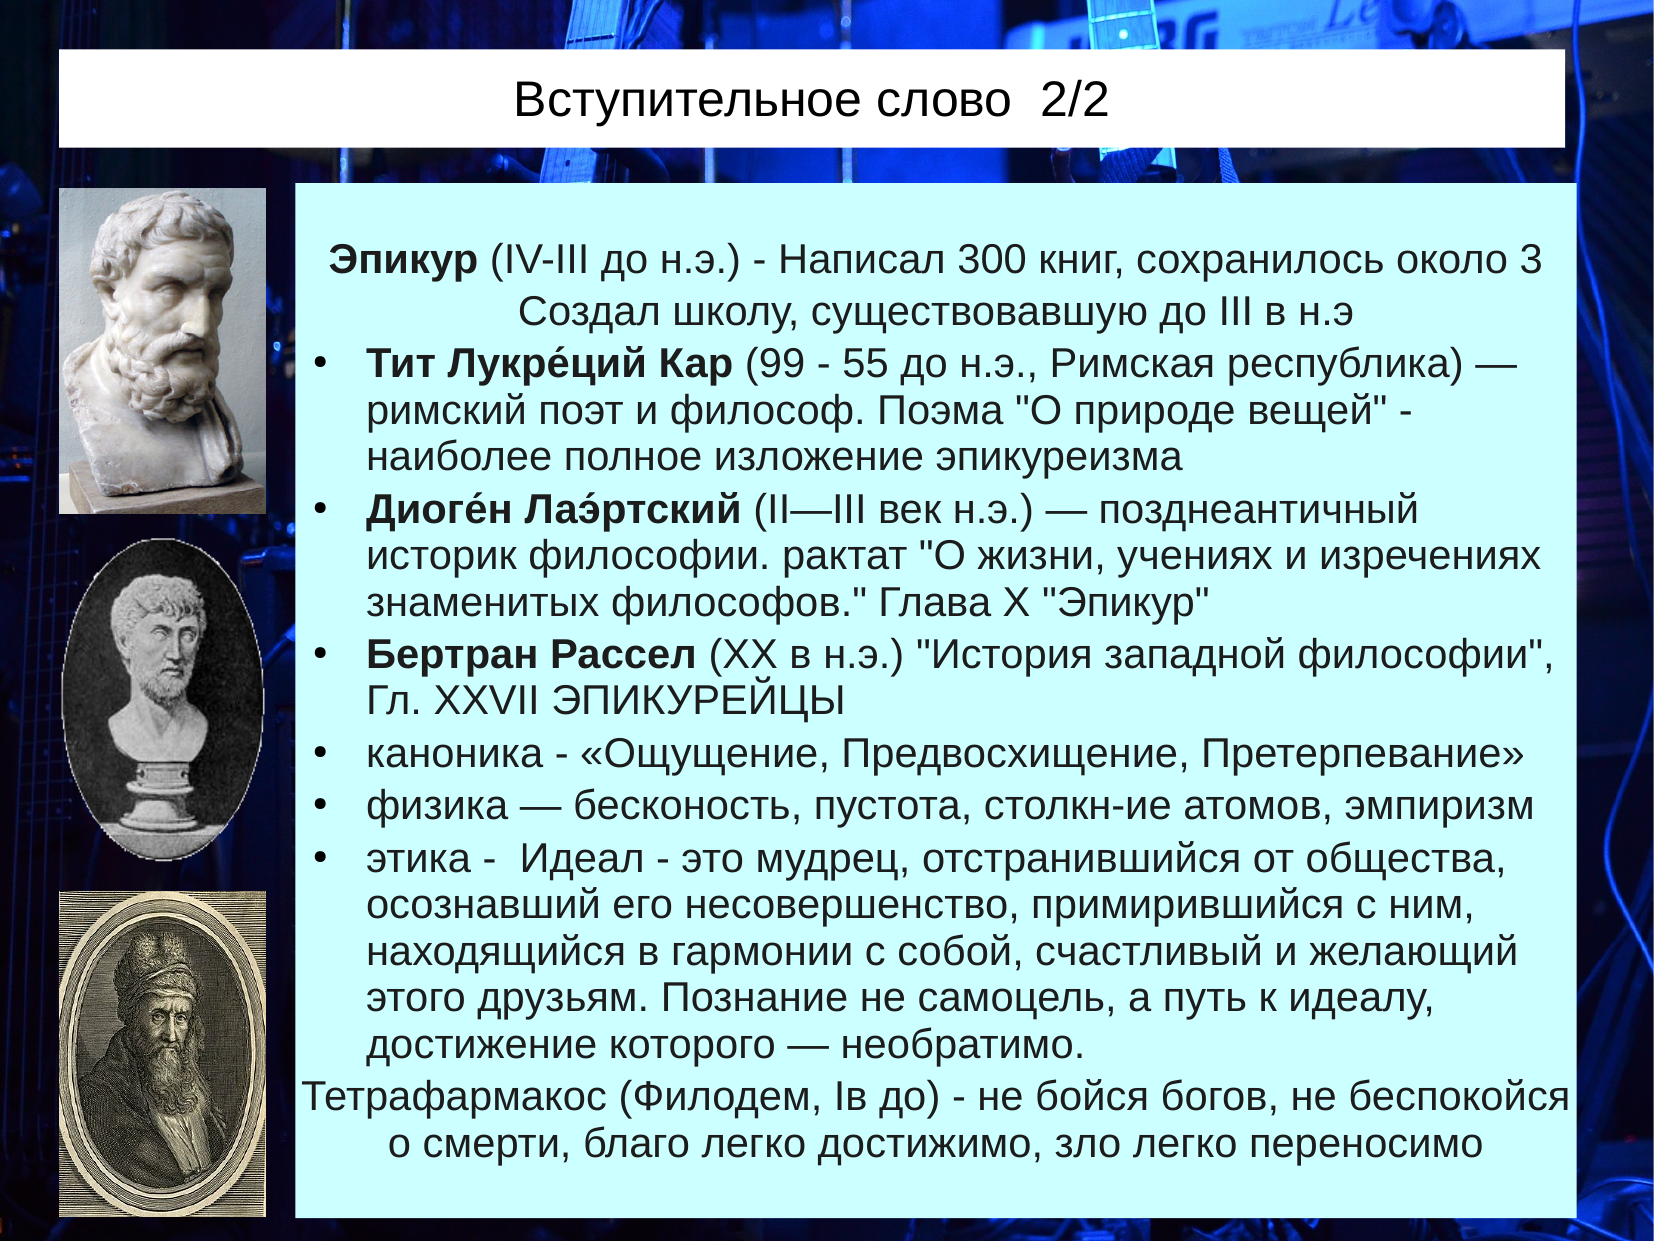

# Вступительное слово 2/2
Эпикур (IV-III до н.э.) - Написал 300 книг, сохранилось около 3
Создал школу, существовавшую до III в н.э
Тит Лукре́ций Кар (99 - 55 до н.э., Римская республика) — римский поэт и философ. Поэма "О природе вещей" - наиболее полное изложение эпикуреизма
Диоге́н Лаэ́ртский (II—III век н.э.) — позднеантичный историк философии. рактат "О жизни, учениях и изречениях знаменитых философов." Глава X "Эпикур"
Бертран Рассел (XX в н.э.) "История западной философии", Гл. XXVII ЭПИКУРЕЙЦЫ
каноника - «Ощущение, Предвосхищение, Претерпевание»
физика — бесконость, пустота, столкн-ие атомов, эмпиризм
этика - Идеал - это мудрец, отстранившийся от общества, осознавший его несовершенство, примирившийся с ним, находящийся в гармонии с собой, счастливый и желающий этого друзьям. Познание не самоцель, а путь к идеалу, достижение которого — необратимо.
Тетрафармакос (Филодем, Iв до) - не бойся богов, не беспокойся о смерти, благо легко достижимо, зло легко переносимо